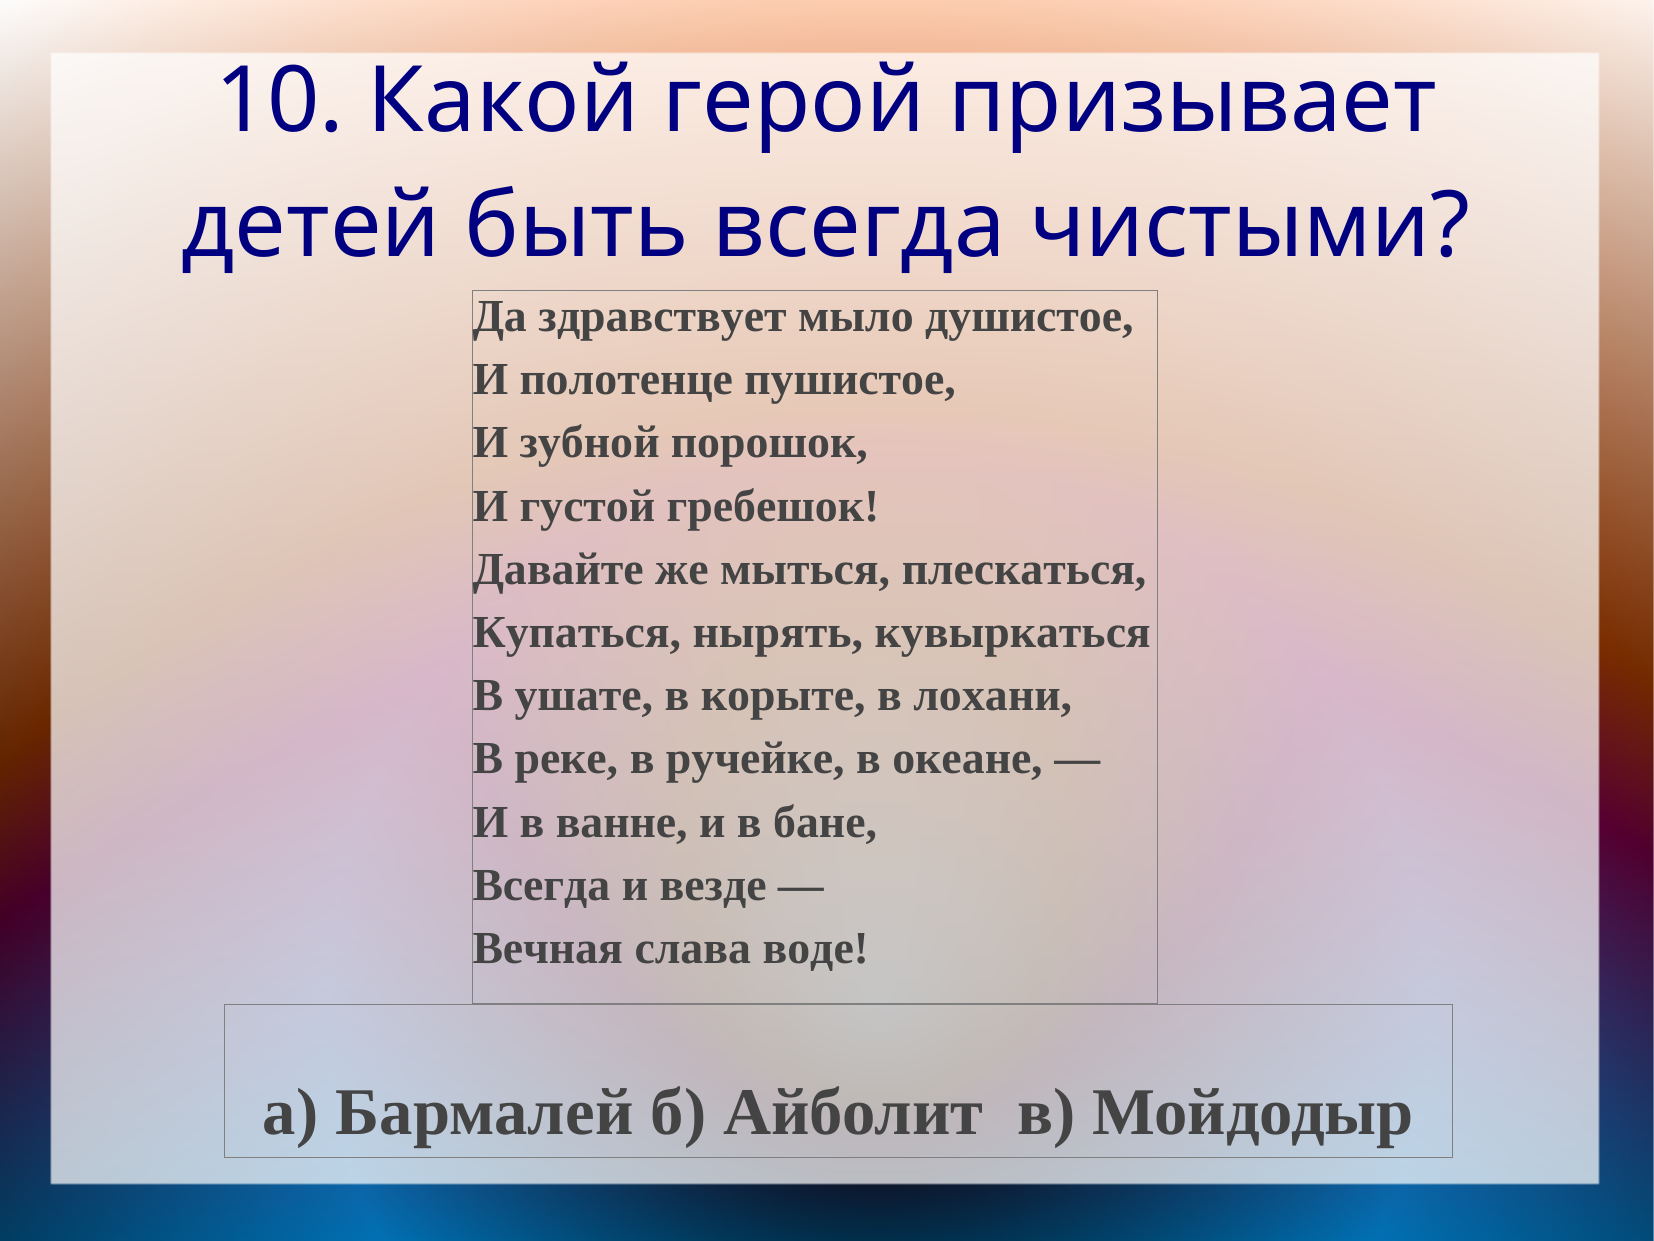

# 10. Какой герой призывает детей быть всегда чистыми?
Да здравствует мыло душистое,
И полотенце пушистое,
И зубной порошок,
И густой гребешок!
Давайте же мыться, плескаться,
Купаться, нырять, кувыркаться
В ушате, в корыте, в лохани,
В реке, в ручейке, в океане, —
И в ванне, и в бане,
Всегда и везде —
Вечная слава воде!
а) Бармалей б) Айболит в) Мойдодыр